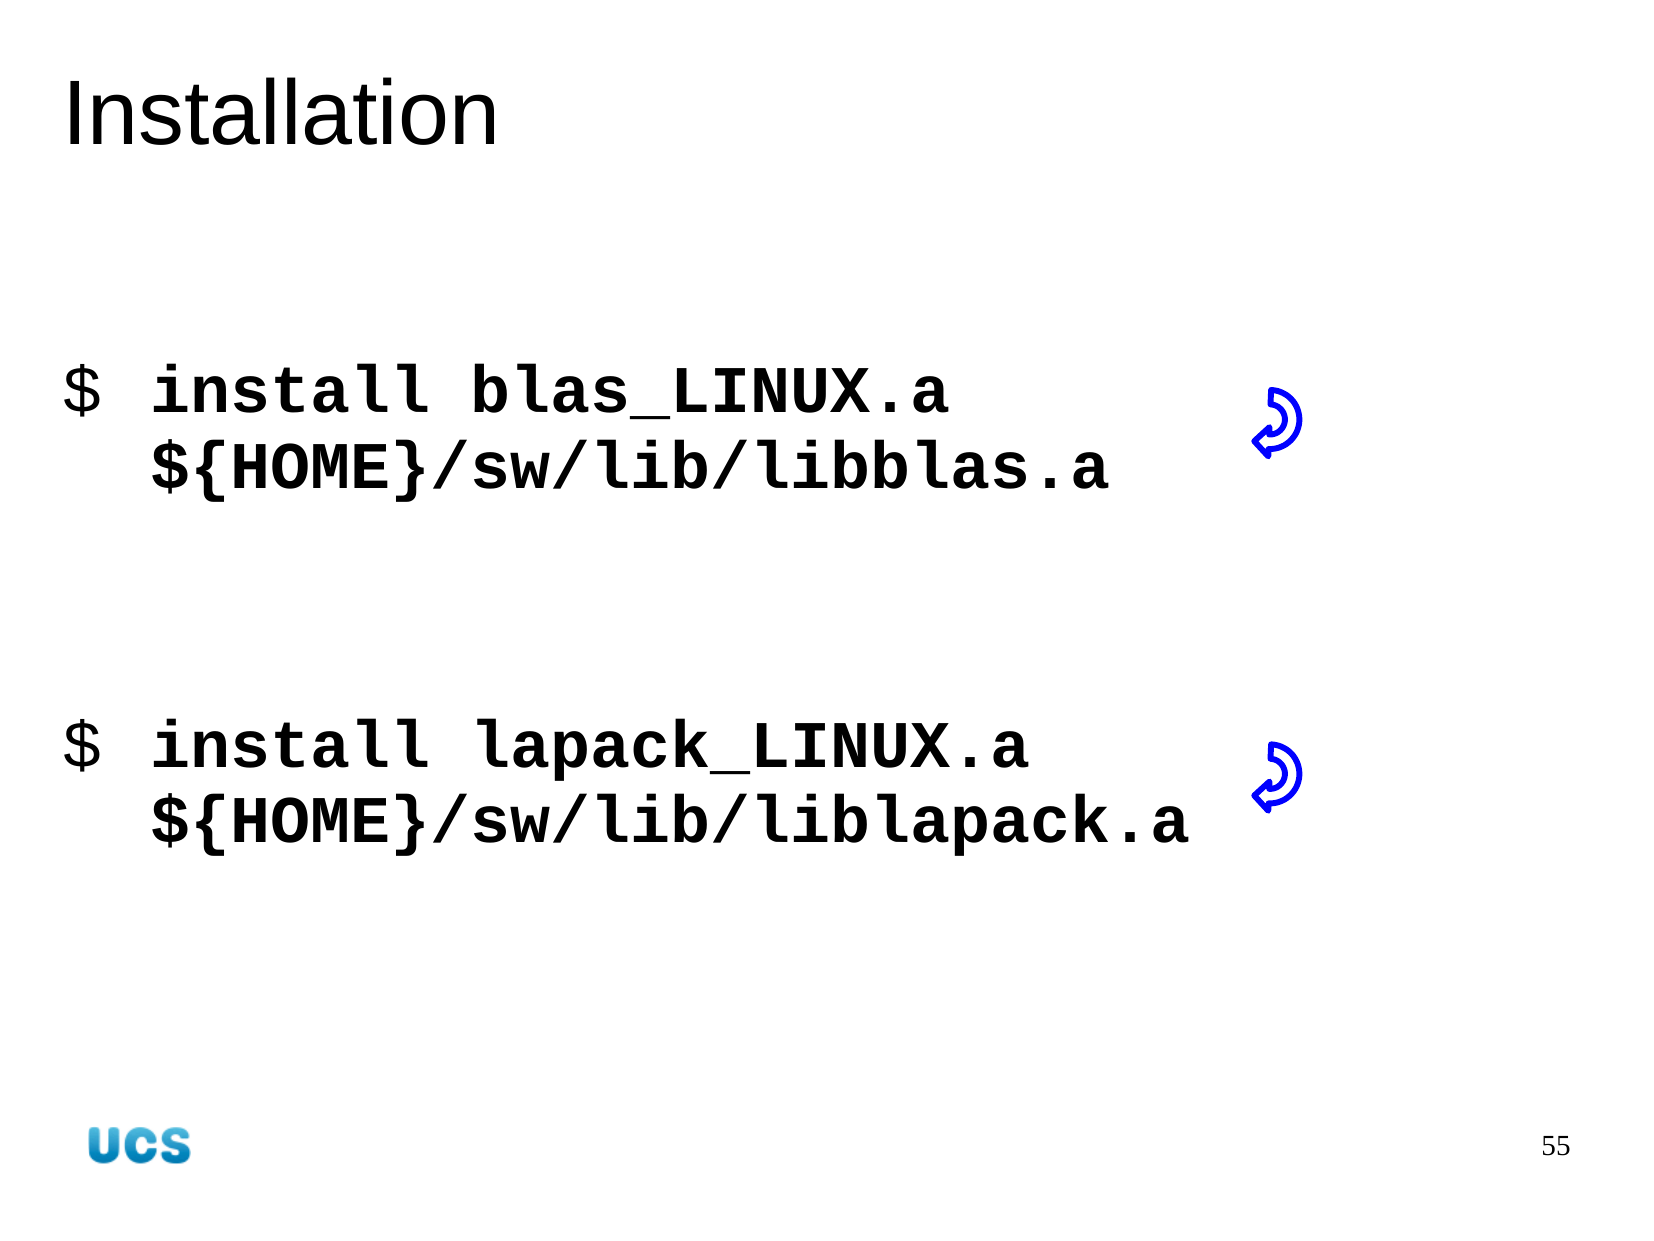

Installation
$
install blas_LINUX.a
${HOME}/sw/lib/libblas.a
$
install lapack_LINUX.a
${HOME}/sw/lib/liblapack.a
55